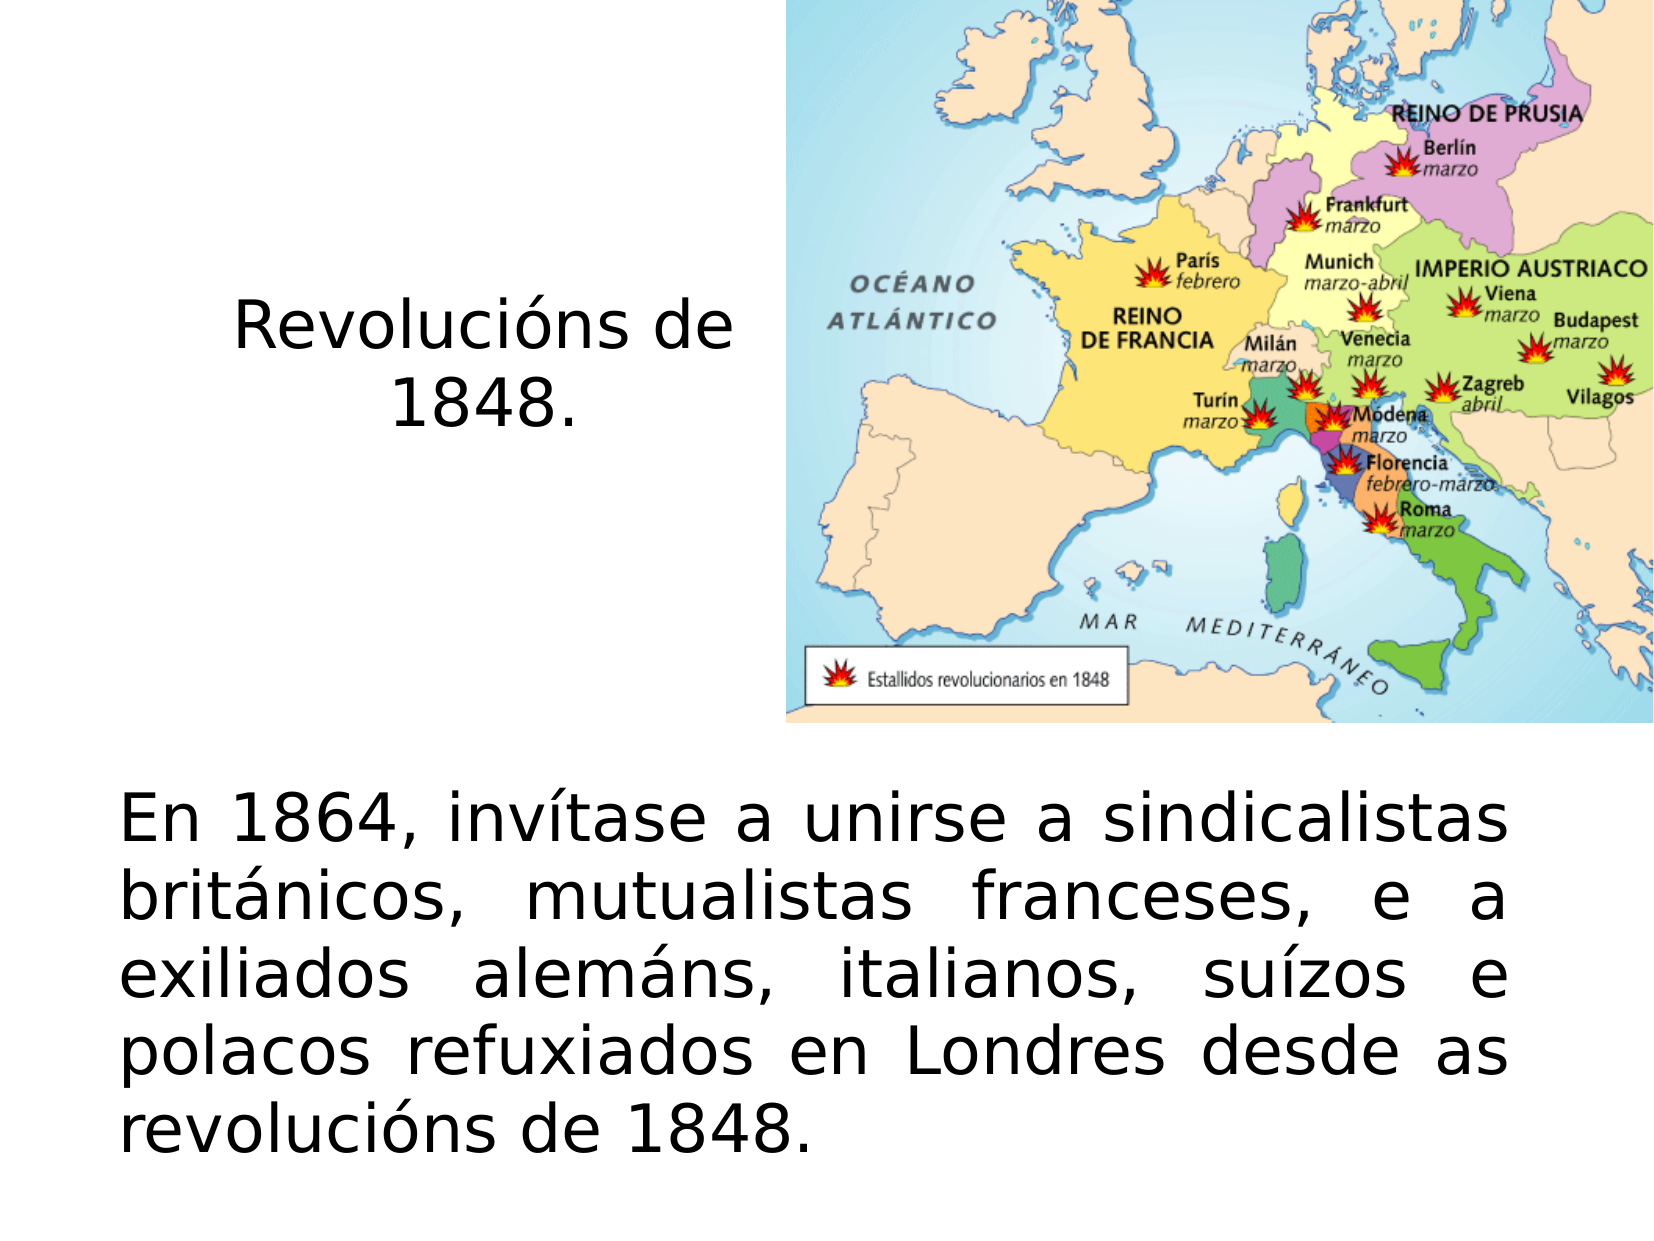

Revolucións de 1848.
En 1864, invítase a unirse a sindicalistas británicos, mutualistas franceses, e a exiliados alemáns, italianos, suízos e polacos refuxiados en Londres desde as revolucións de 1848.